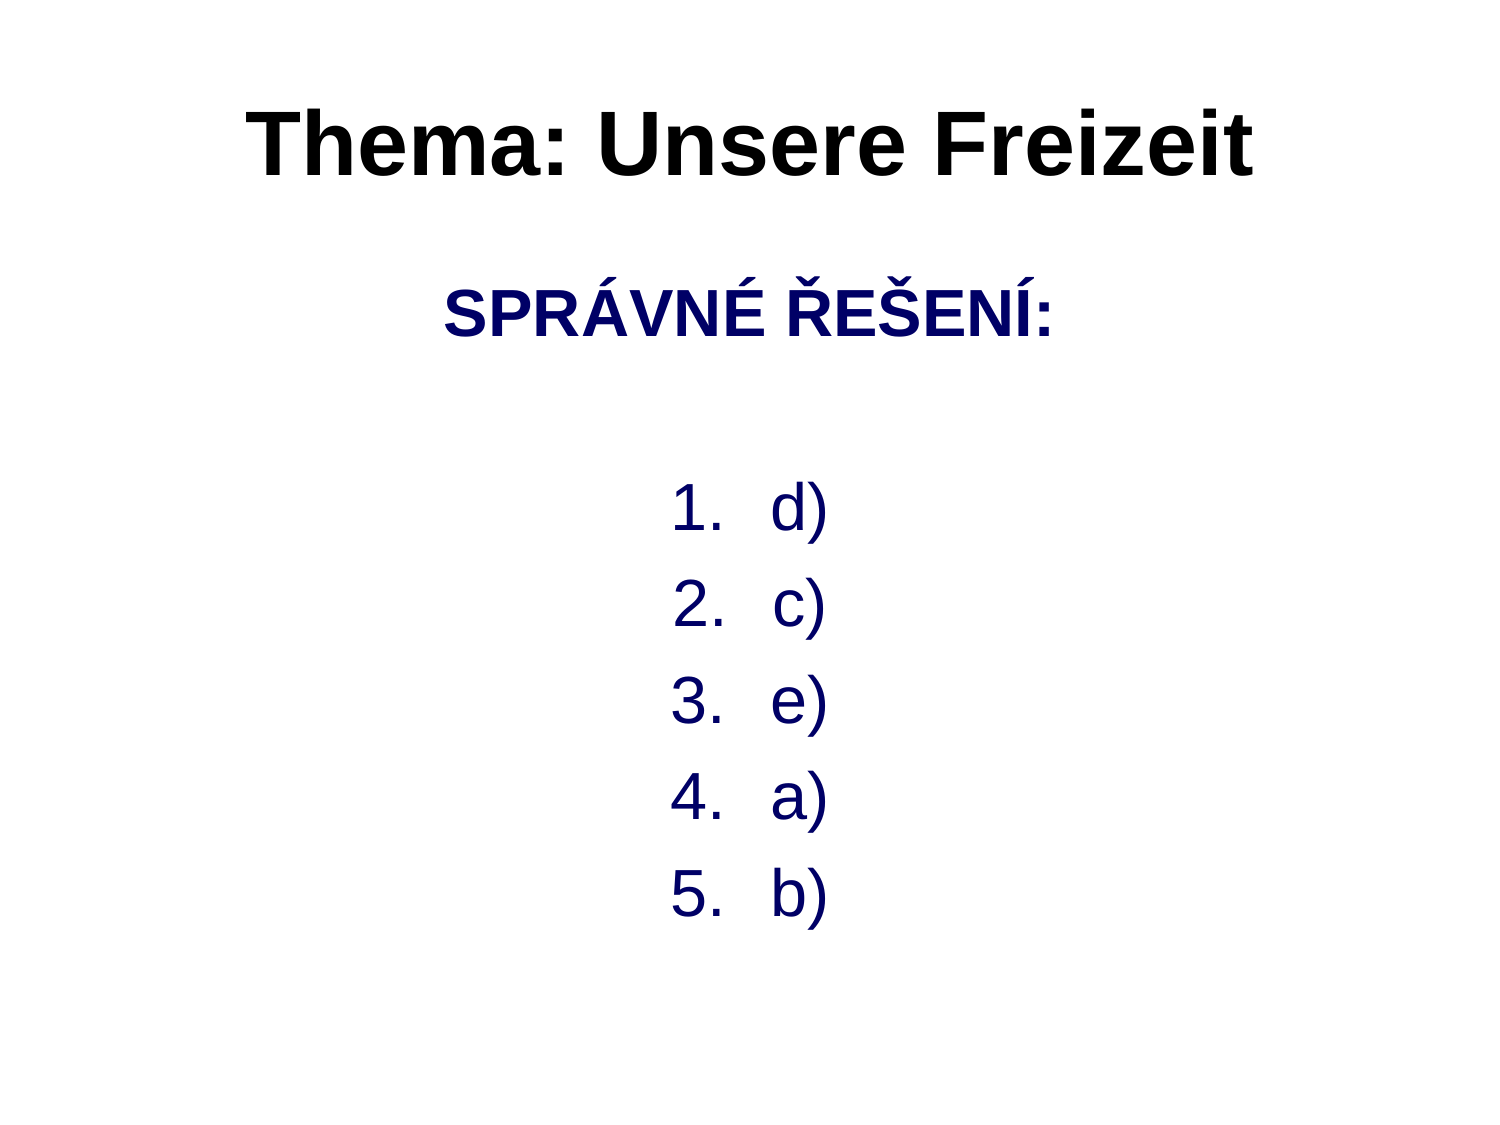

# Thema: Unsere Freizeit
SPRÁVNÉ ŘEŠENÍ:
d)
c)
e)
a)
b)